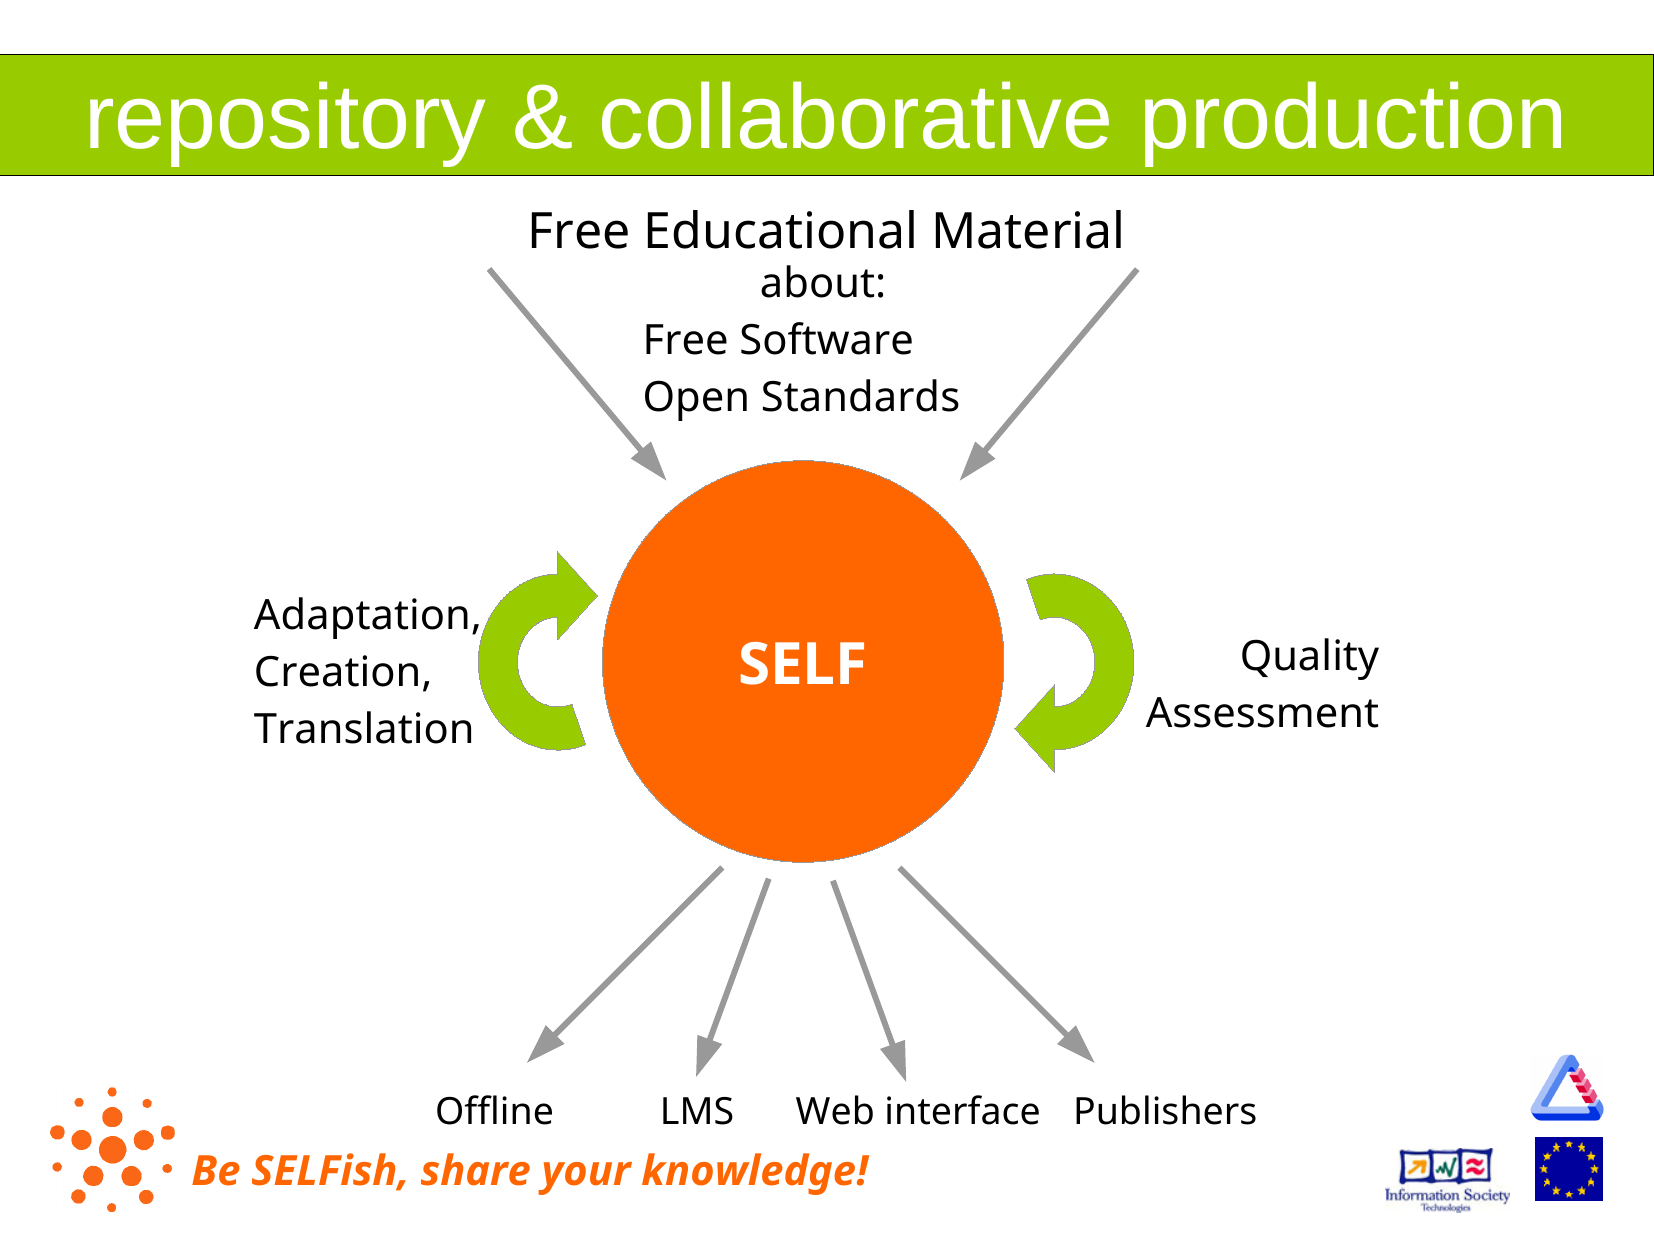

# repository & collaborative production
Free Educational Material
about:
 Free Software
 Open Standards
SELF
Adaptation,
Creation,
Translation
Quality
Assessment
Offline
LMS
Web interface
Publishers